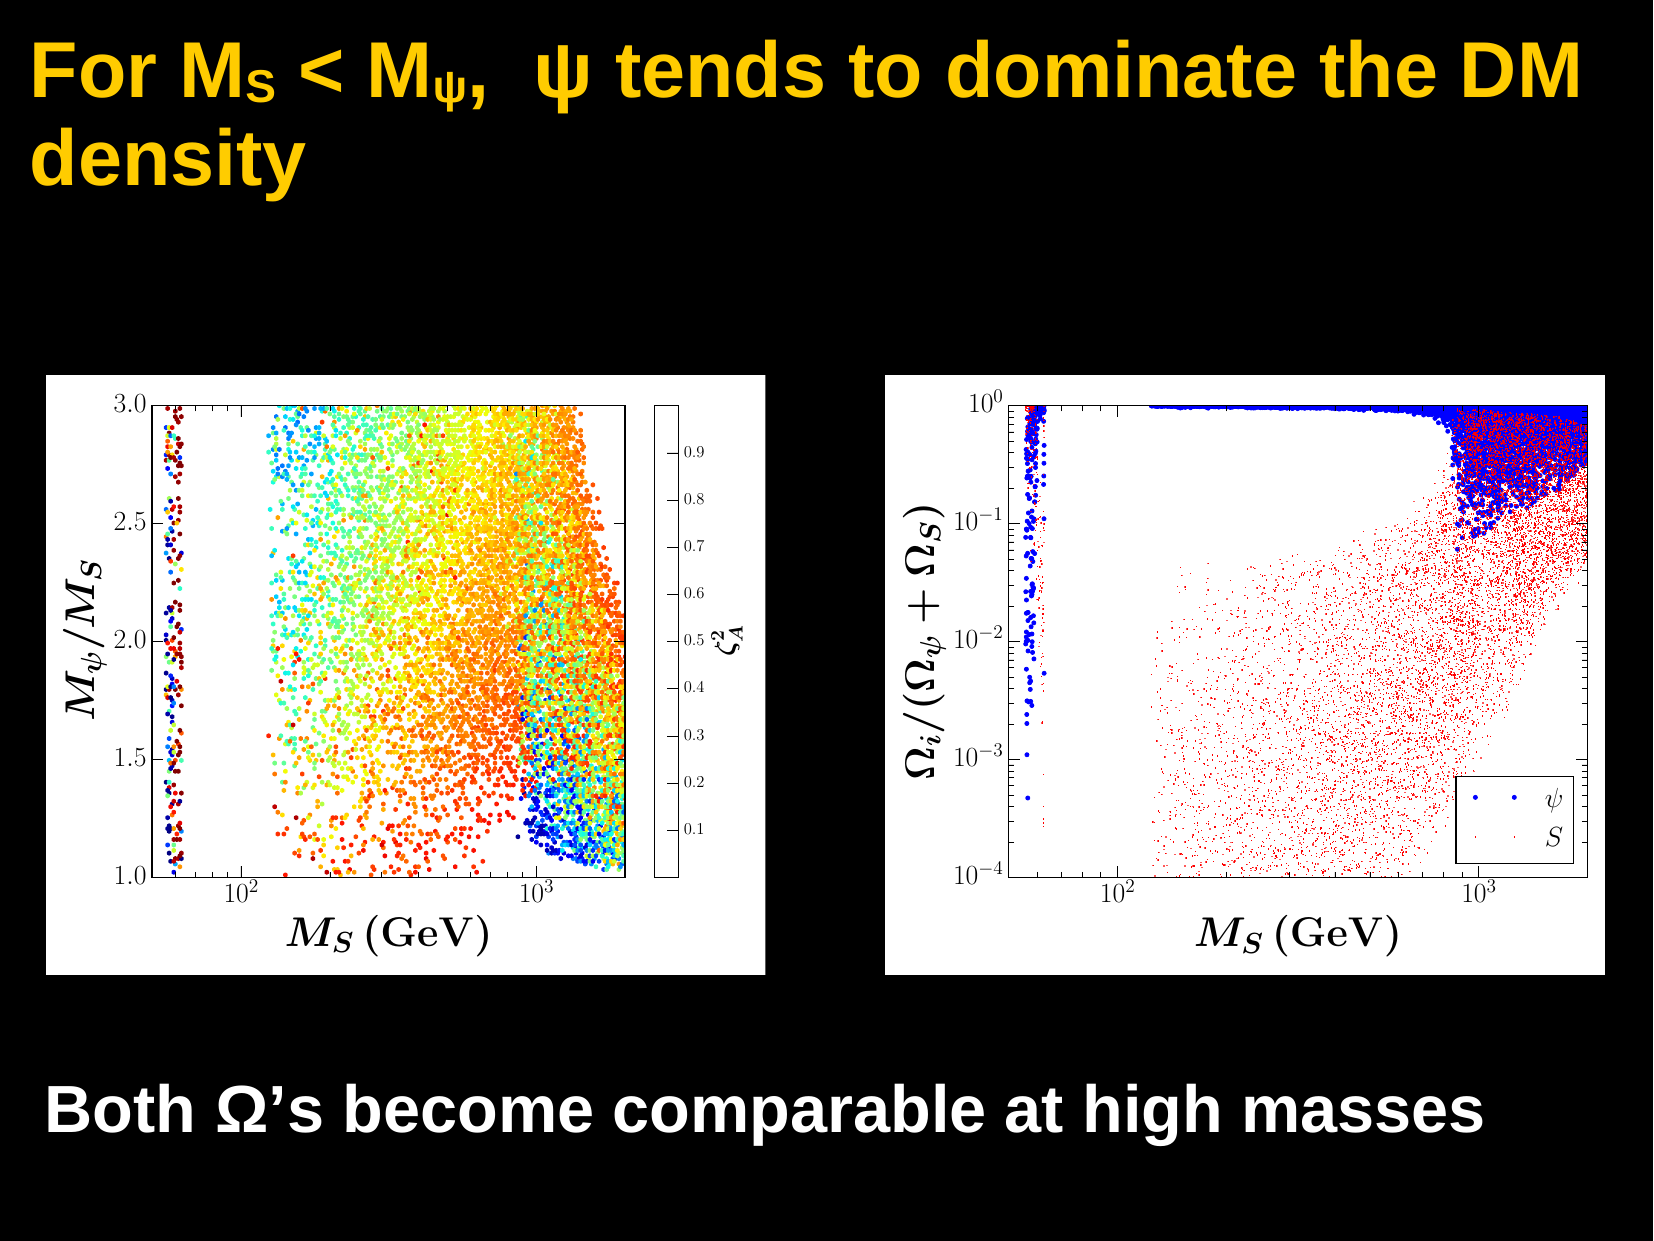

For MS < Mψ, ψ tends to dominate the DM density
Both Ω’s become comparable at high masses